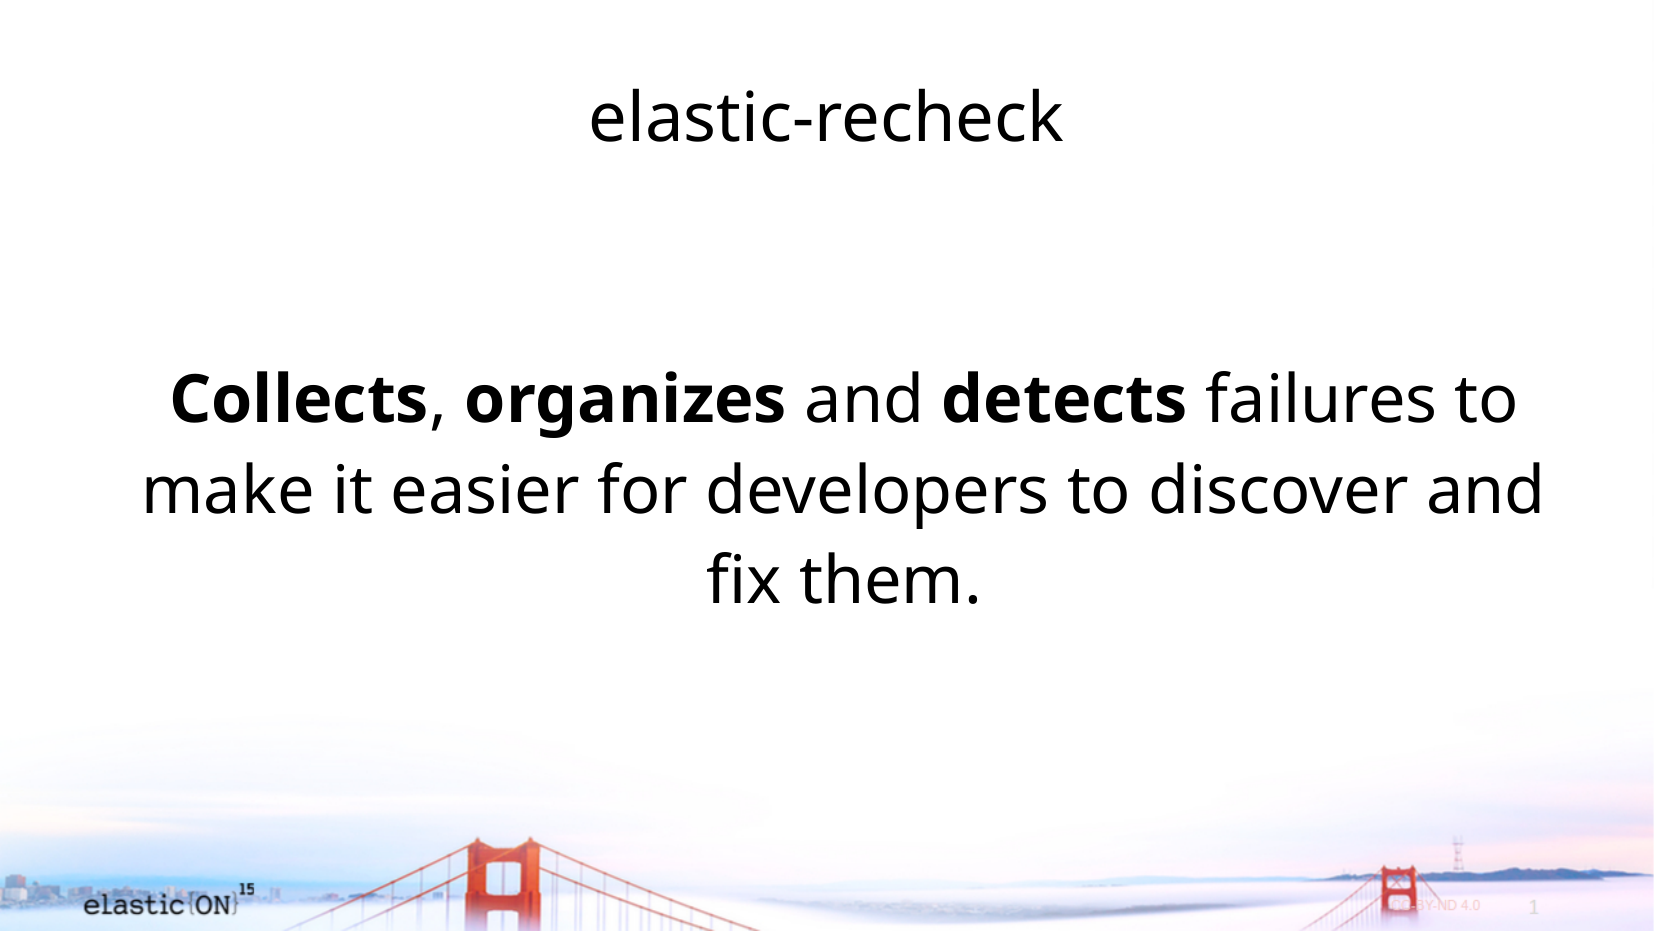

# elastic-recheck
Collects, organizes and detects failures to make it easier for developers to discover and fix them.